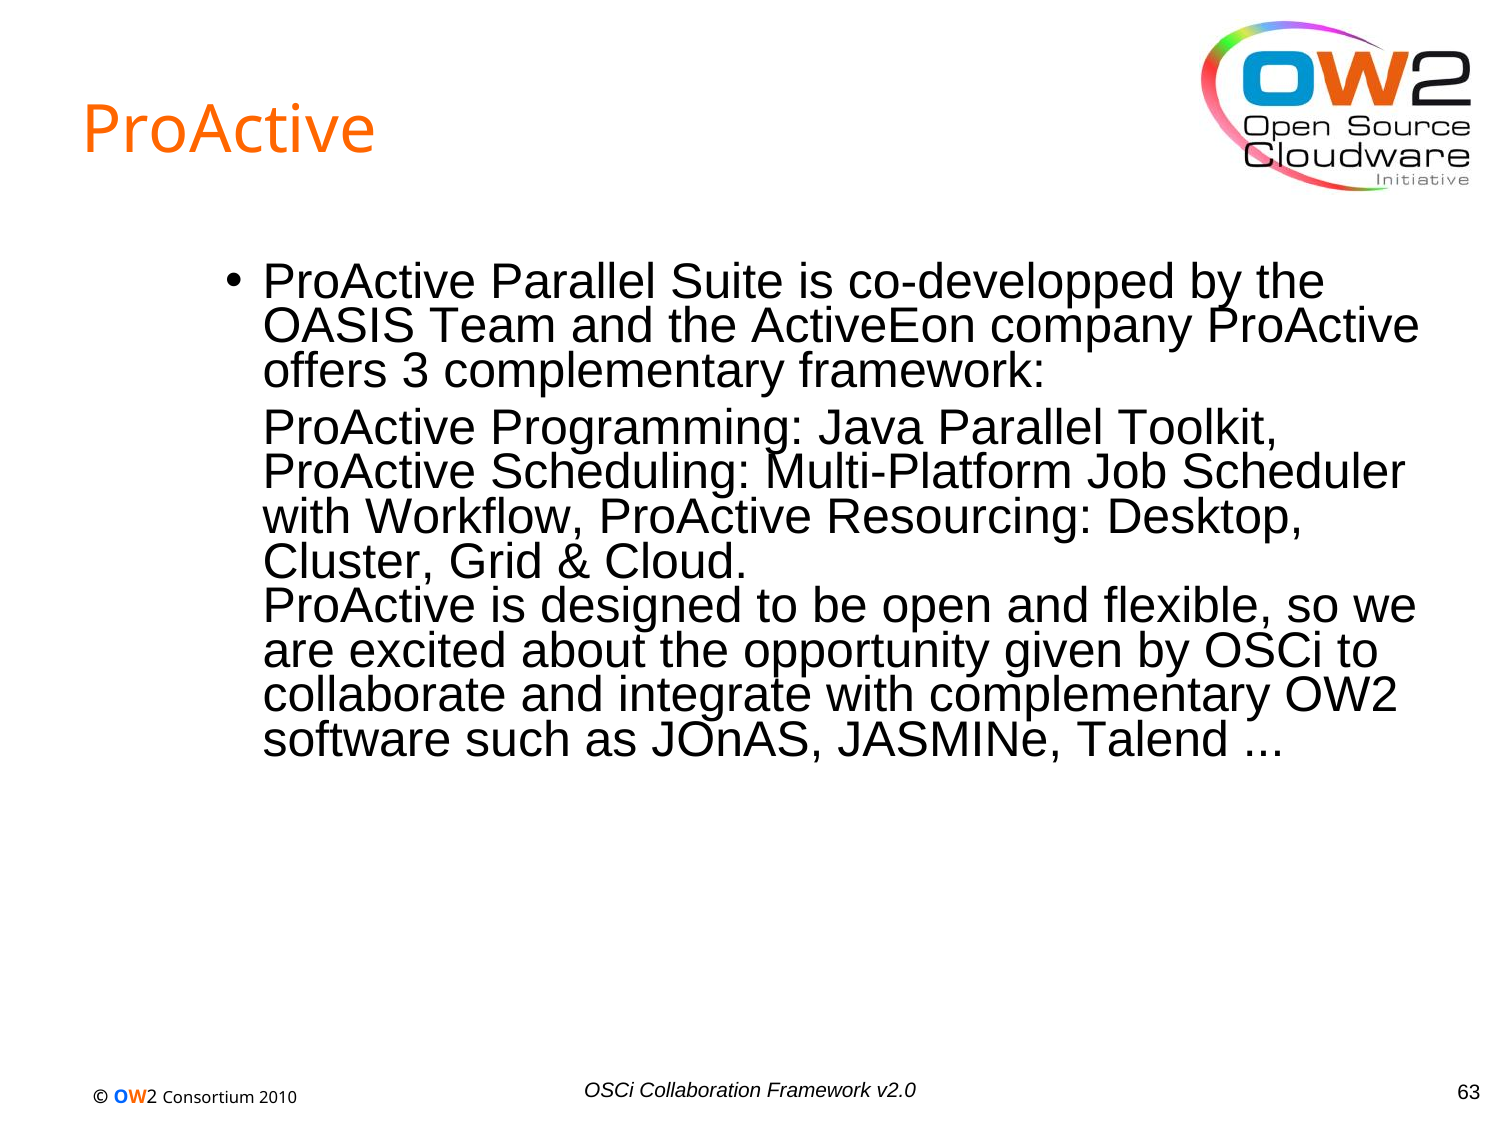

# ProActive
ProActive Parallel Suite is co-developped by the OASIS Team and the ActiveEon company ProActive offers 3 complementary framework:
ProActive Programming: Java Parallel Toolkit, ProActive Scheduling: Multi-Platform Job Scheduler with Workflow, ProActive Resourcing: Desktop, Cluster, Grid & Cloud.
ProActive is designed to be open and flexible, so we are excited about the opportunity given by OSCi to collaborate and integrate with complementary OW2 software such as JOnAS, JASMINe, Talend ...